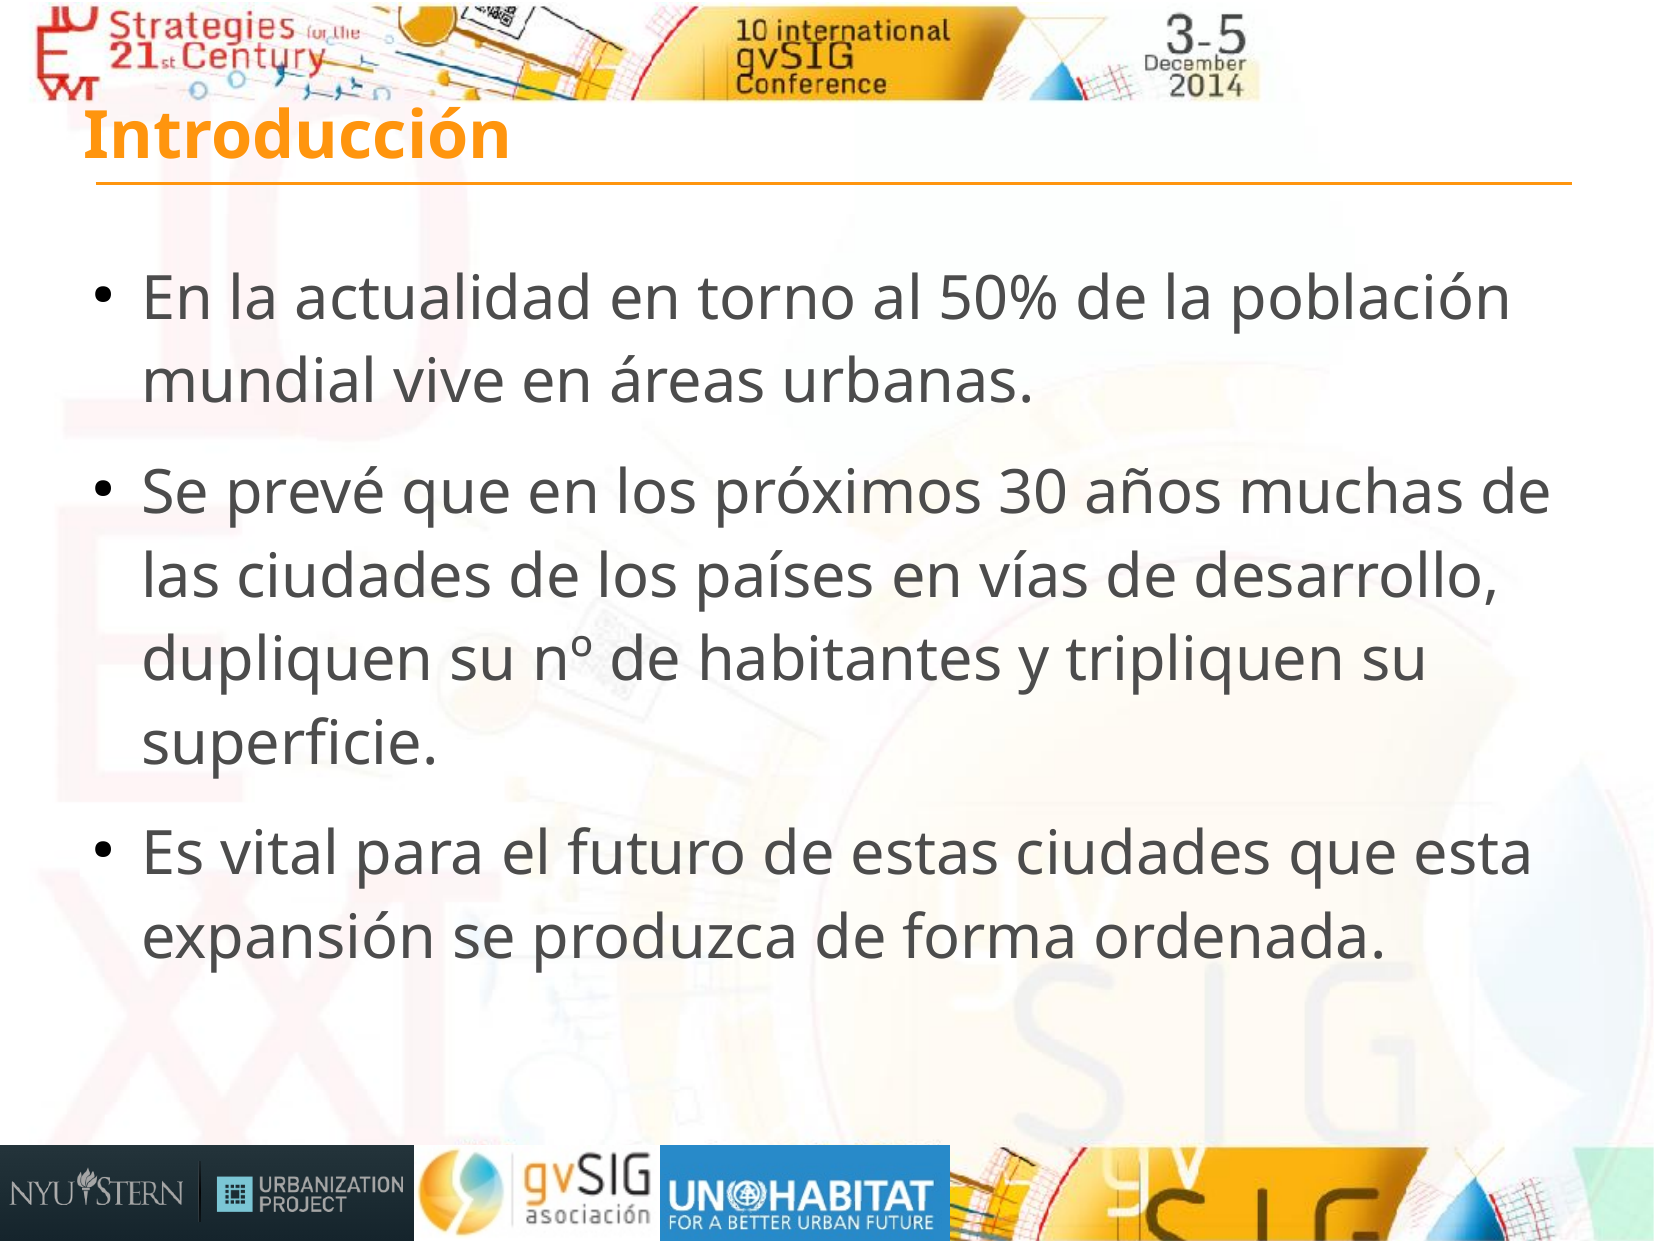

# Introducción
En la actualidad en torno al 50% de la población mundial vive en áreas urbanas.
Se prevé que en los próximos 30 años muchas de las ciudades de los países en vías de desarrollo, dupliquen su nº de habitantes y tripliquen su superficie.
Es vital para el futuro de estas ciudades que esta expansión se produzca de forma ordenada.